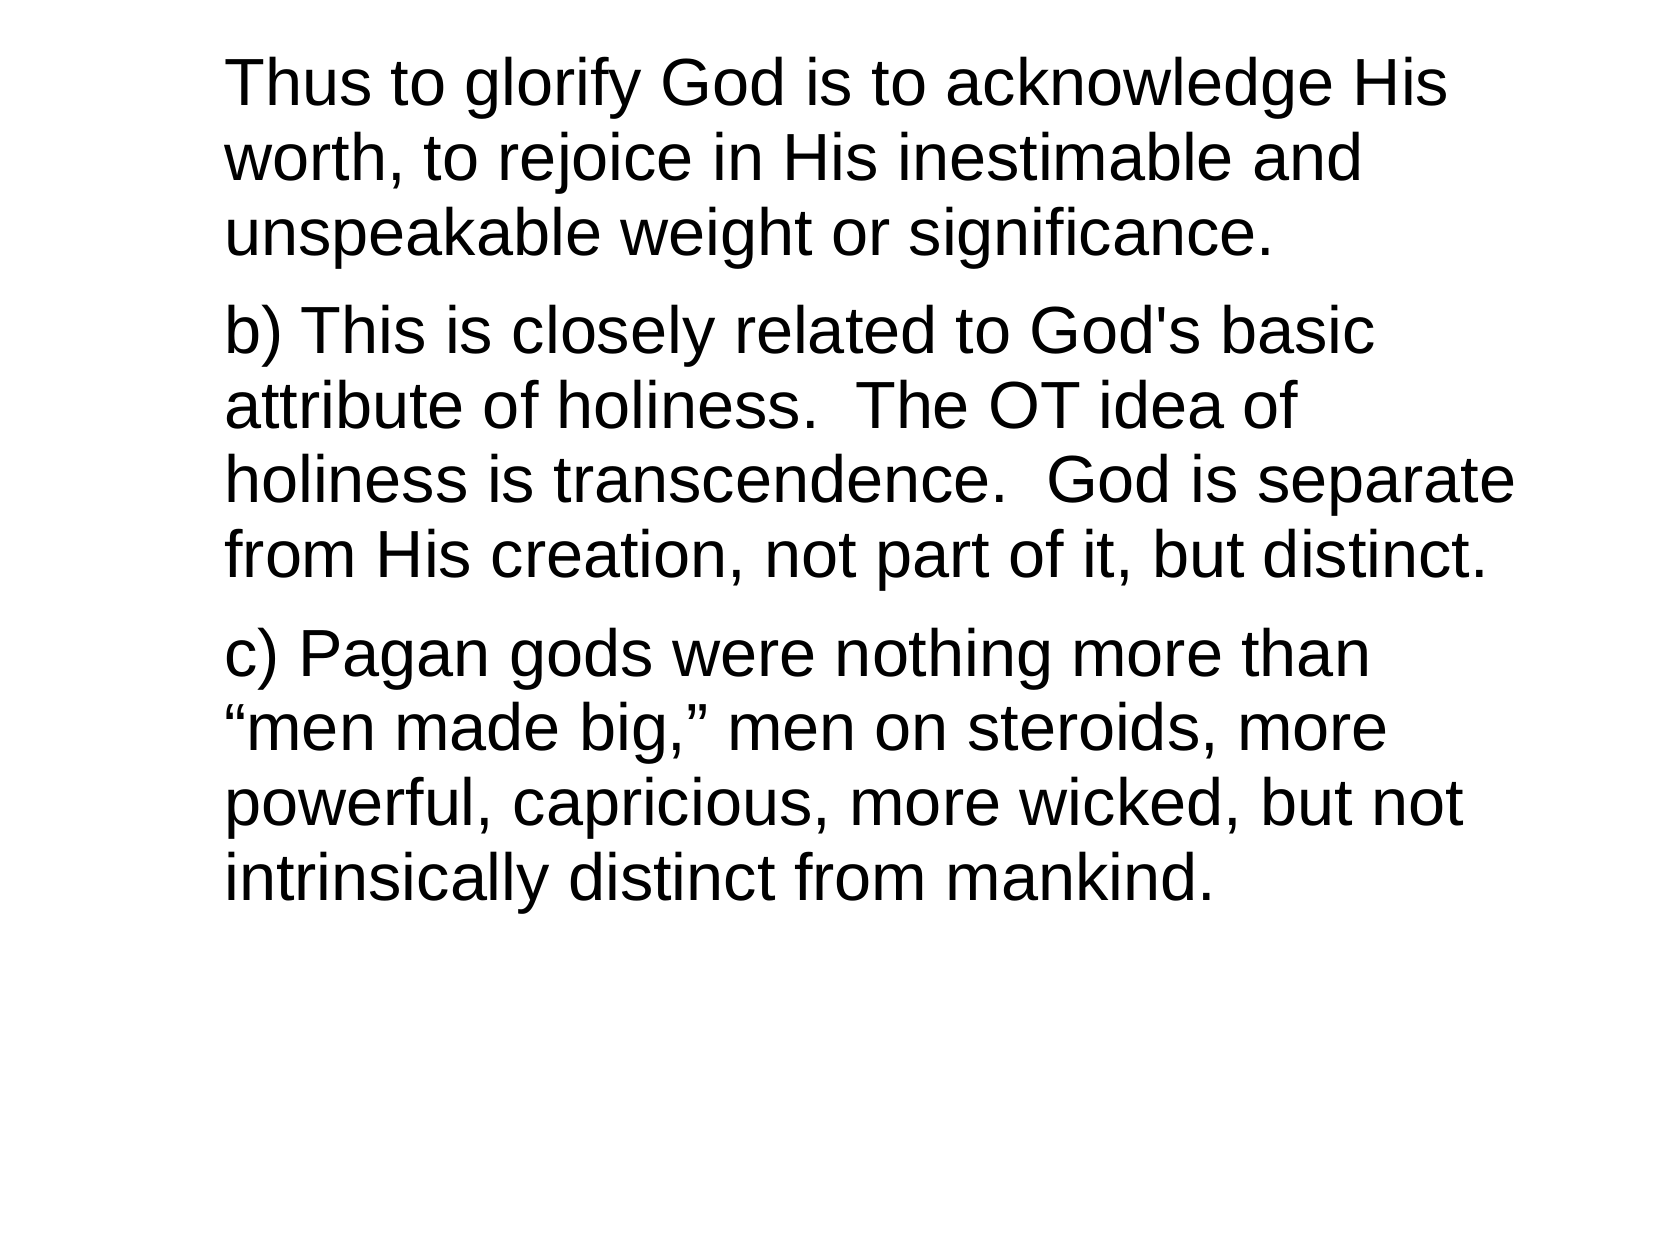

# Thus to glorify God is to acknowledge His worth, to rejoice in His inestimable and unspeakable weight or significance.
b) This is closely related to God's basic attribute of holiness. The OT idea of holiness is transcendence. God is separate from His creation, not part of it, but distinct.
c) Pagan gods were nothing more than “men made big,” men on steroids, more powerful, capricious, more wicked, but not intrinsically distinct from mankind.